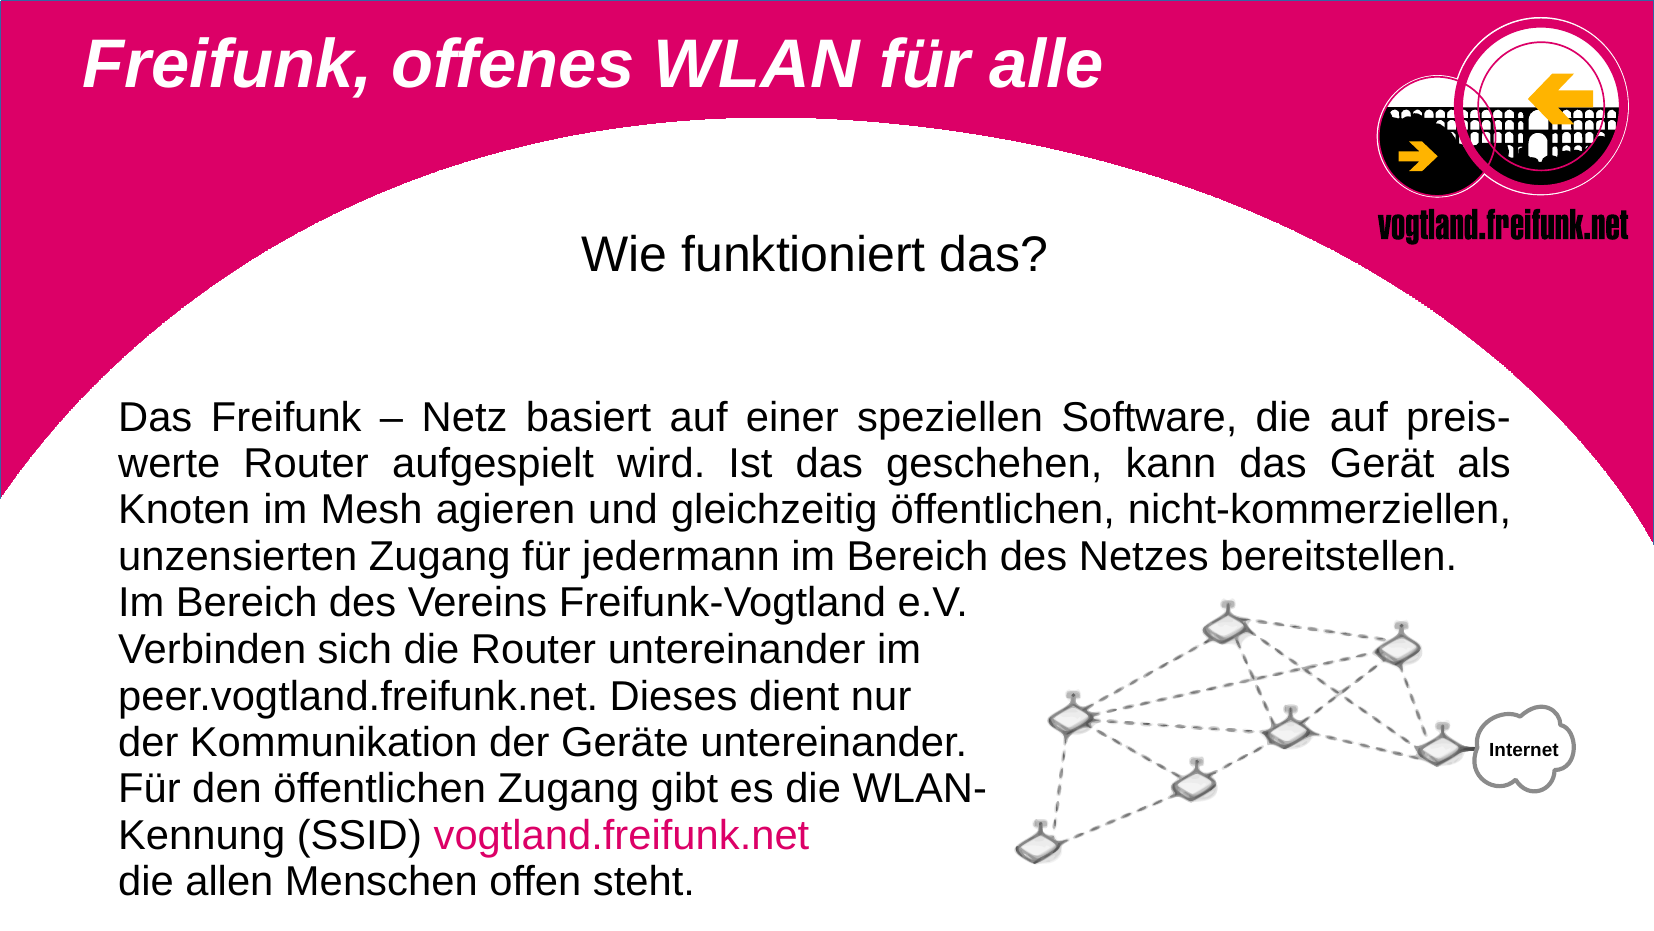

# Freifunk, offenes WLAN für alle
Wie funktioniert das?
Das Freifunk – Netz basiert auf einer speziellen Software, die auf preis-werte Router aufgespielt wird. Ist das geschehen, kann das Gerät als Knoten im Mesh agieren und gleichzeitig öffentlichen, nicht-kommerziellen, unzensierten Zugang für jedermann im Bereich des Netzes bereitstellen.
Im Bereich des Vereins Freifunk-Vogtland e.V.
Verbinden sich die Router untereinander im
peer.vogtland.freifunk.net. Dieses dient nur
der Kommunikation der Geräte untereinander.
Für den öffentlichen Zugang gibt es die WLAN-
Kennung (SSID) vogtland.freifunk.net
die allen Menschen offen steht.